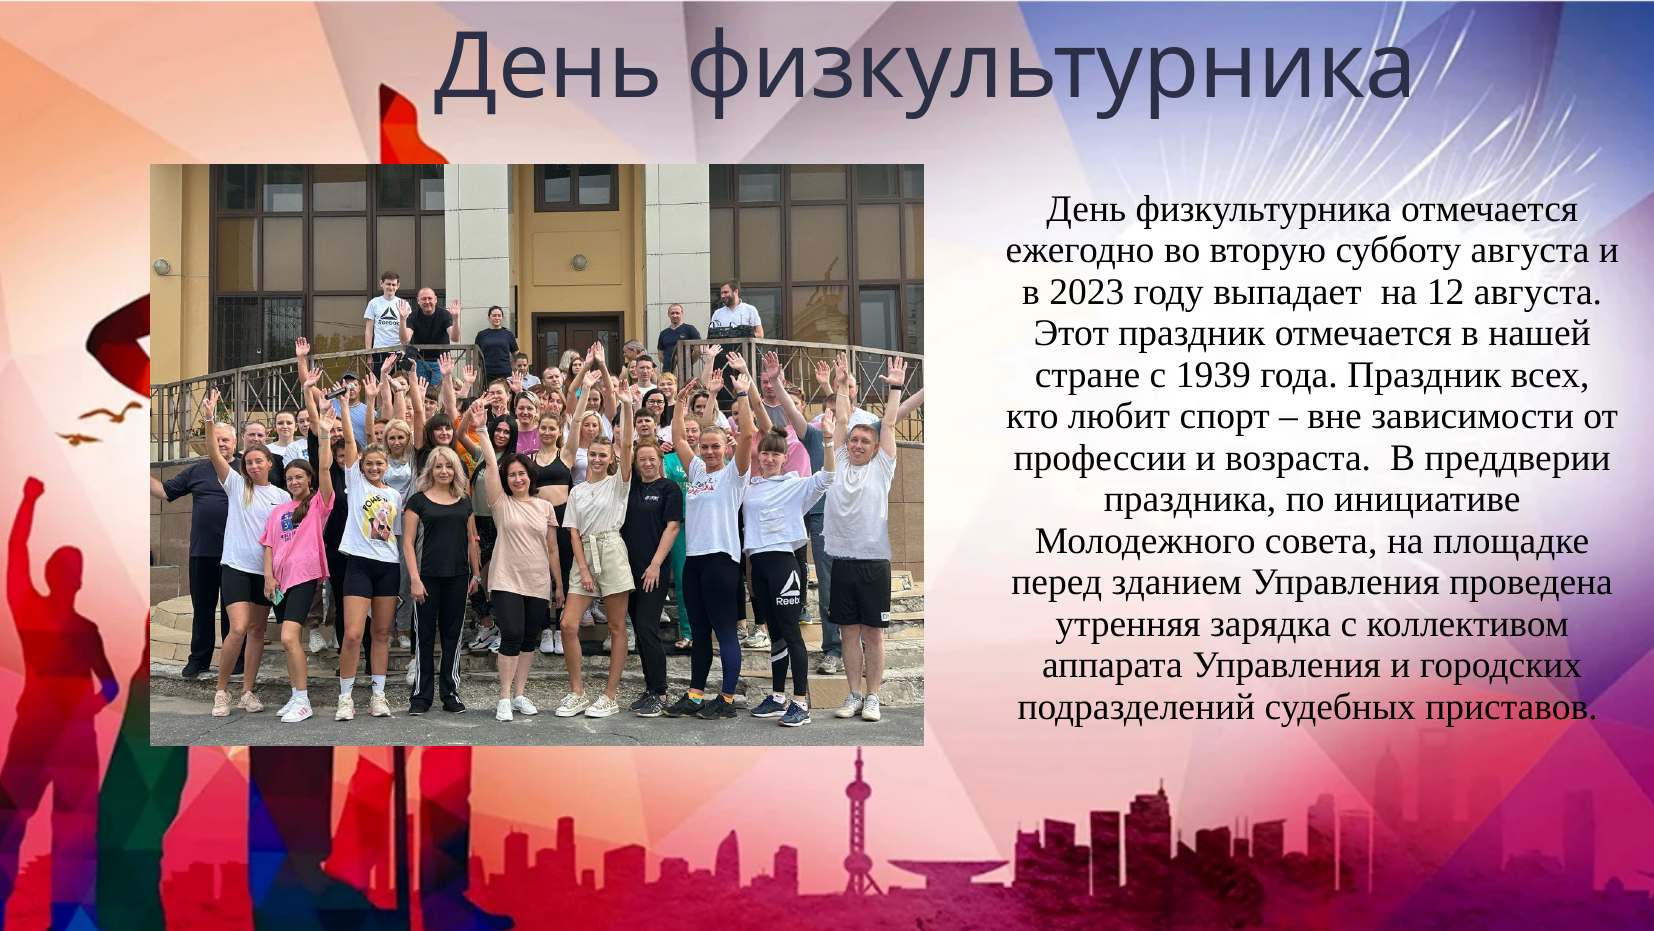

День физкультурника
День физкультурника отмечается ежегодно во вторую субботу августа и в 2023 году выпадает  на 12 августа. Этот праздник отмечается в нашей стране с 1939 года. Праздник всех, кто любит спорт – вне зависимости от профессии и возраста.  В преддверии праздника, по инициативе Молодежного совета, на площадке перед зданием Управления проведена утренняя зарядка с коллективом аппарата Управления и городских подразделений судебных приставов.